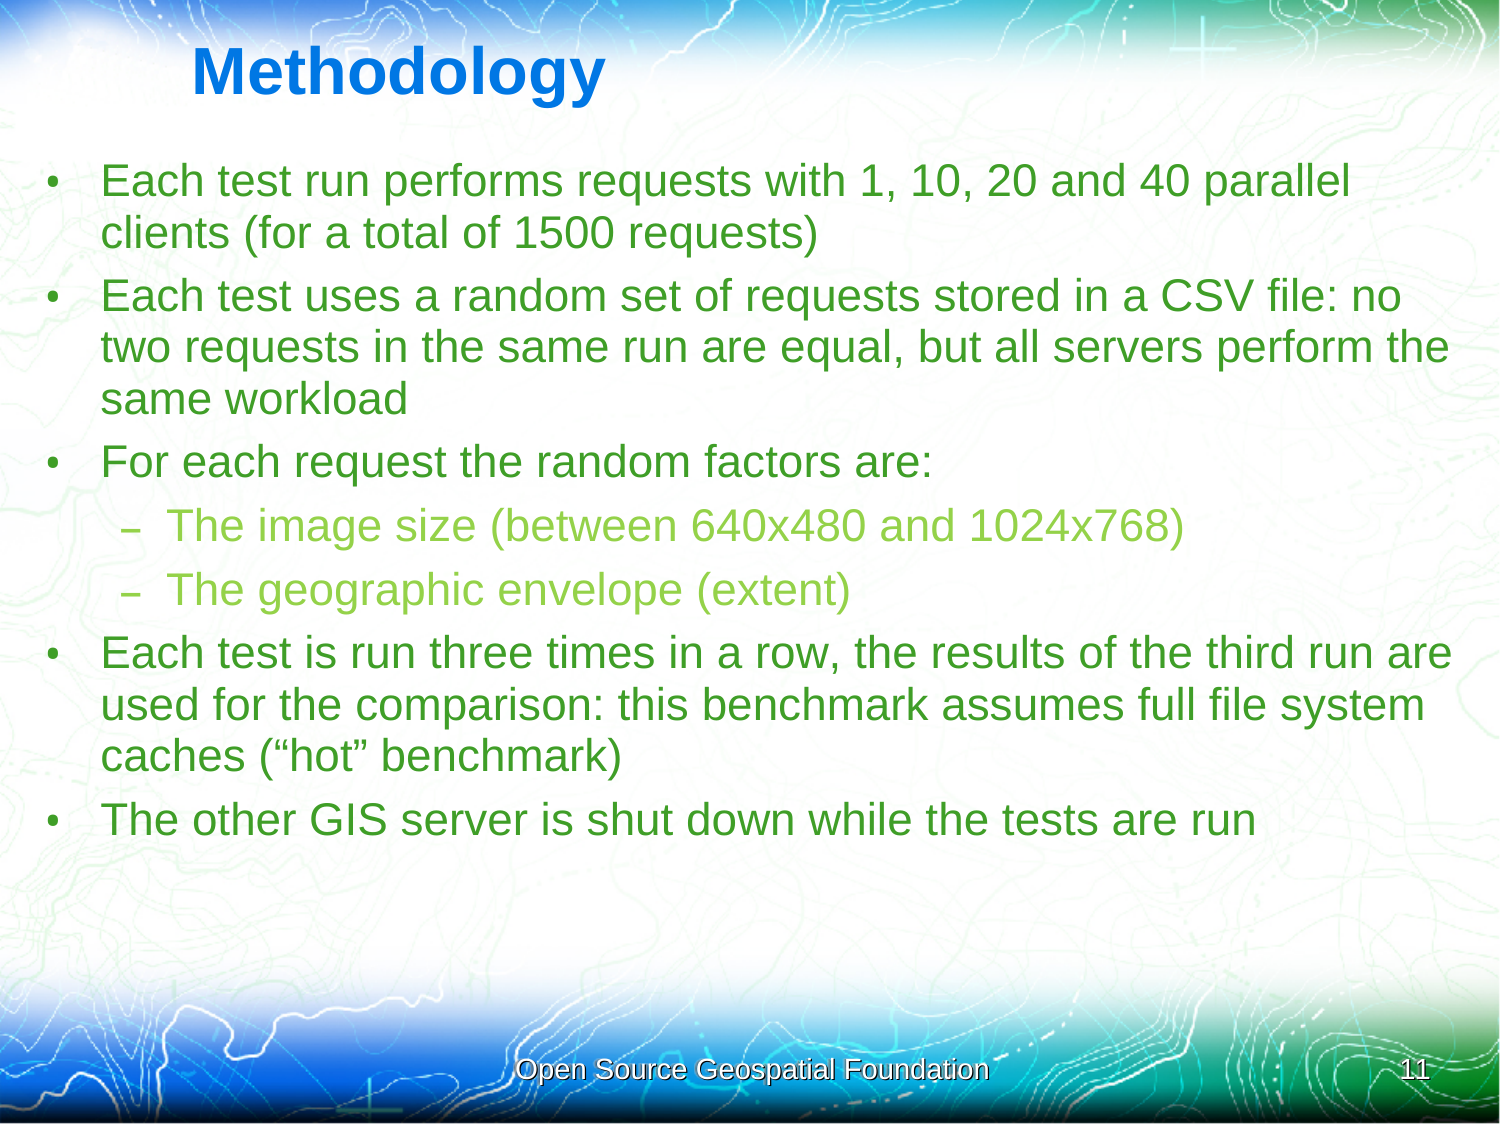

# Methodology
Each test run performs requests with 1, 10, 20 and 40 parallel clients (for a total of 1500 requests)
Each test uses a random set of requests stored in a CSV file: no two requests in the same run are equal, but all servers perform the same workload
For each request the random factors are:
The image size (between 640x480 and 1024x768)
The geographic envelope (extent)
Each test is run three times in a row, the results of the third run are used for the comparison: this benchmark assumes full file system caches (“hot” benchmark)
The other GIS server is shut down while the tests are run
Open Source Geospatial Foundation
11